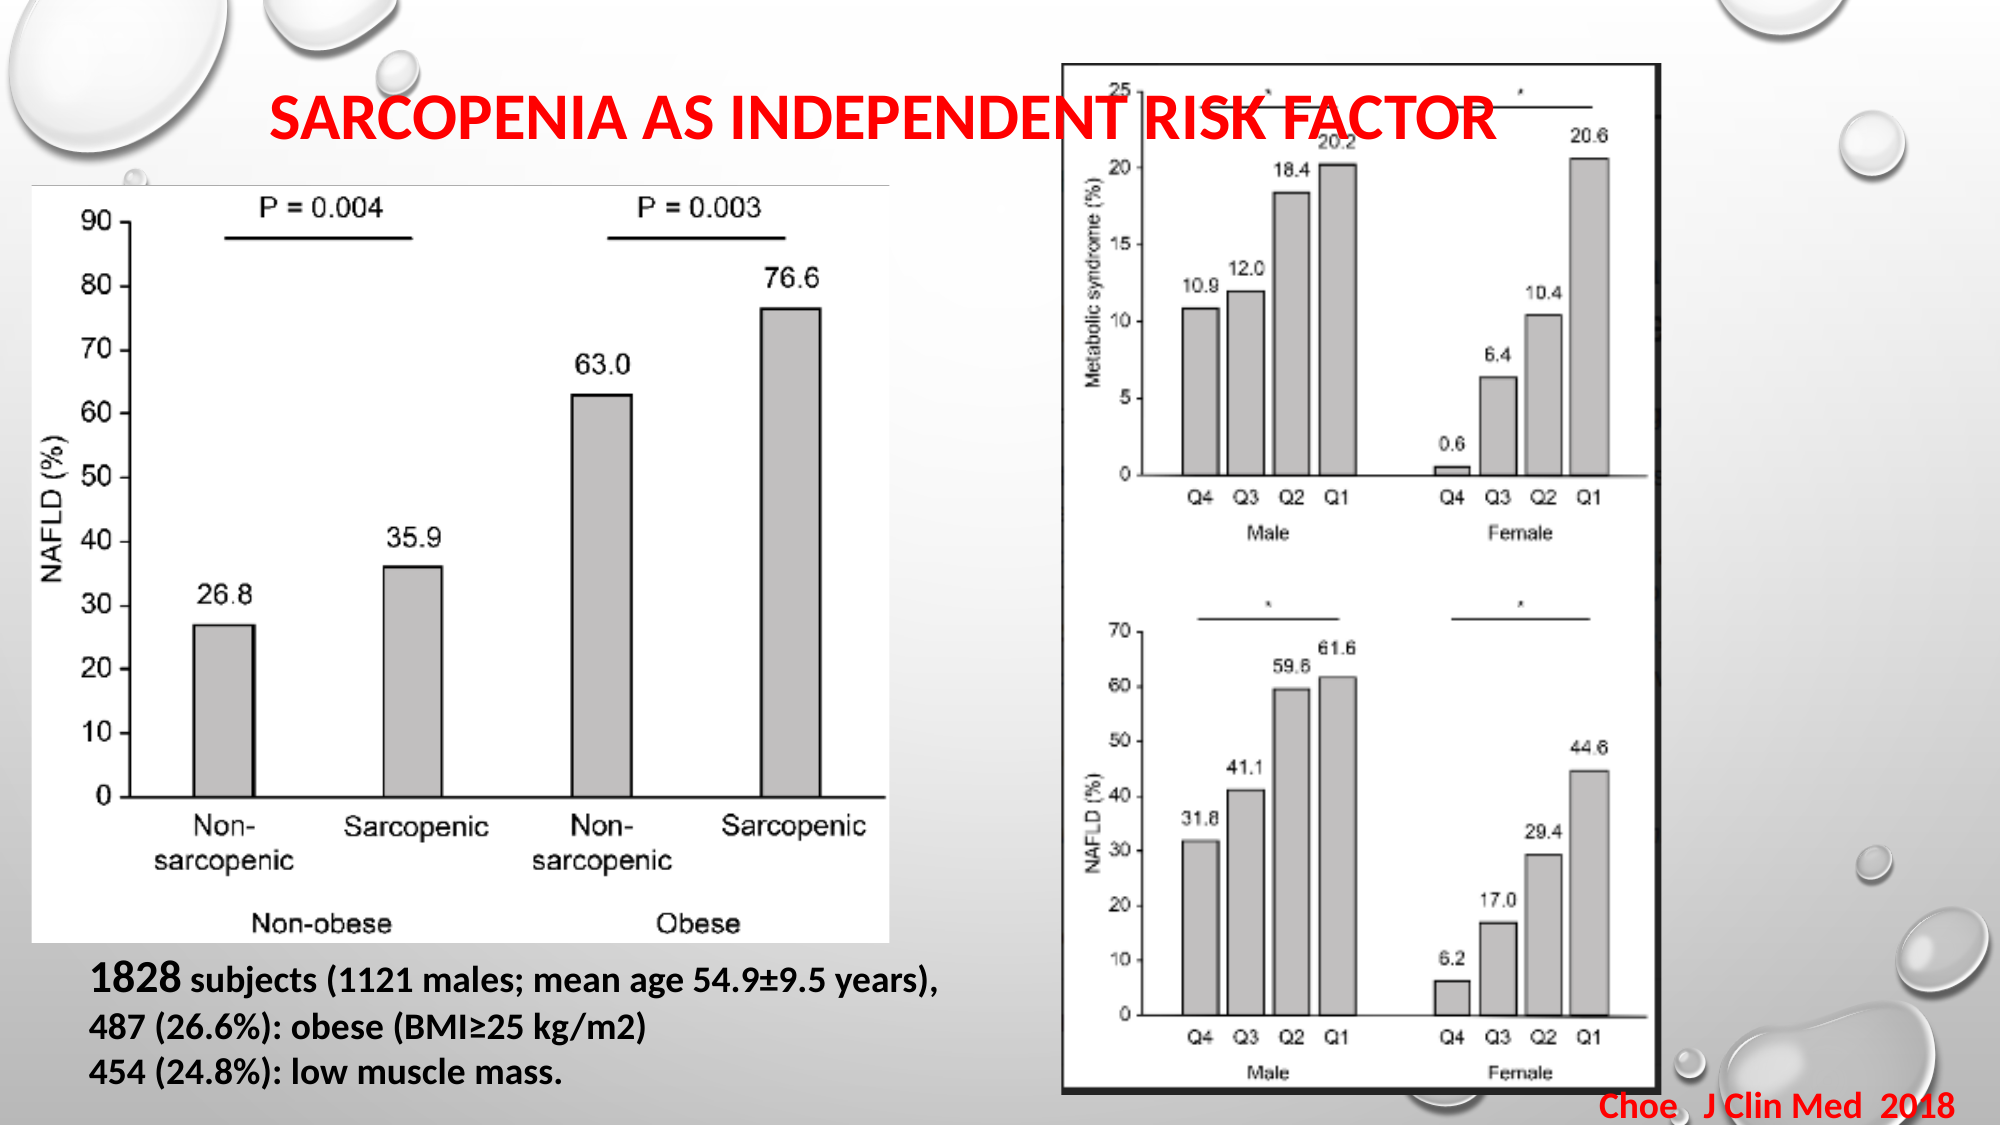

# Sarcopenia as independent risk factor
1828 subjects (1121 males; mean age 54.9±9.5 years),
487 (26.6%): obese (BMI≥25 kg/m2)
454 (24.8%): low muscle mass.
Choe J Clin Med 2018